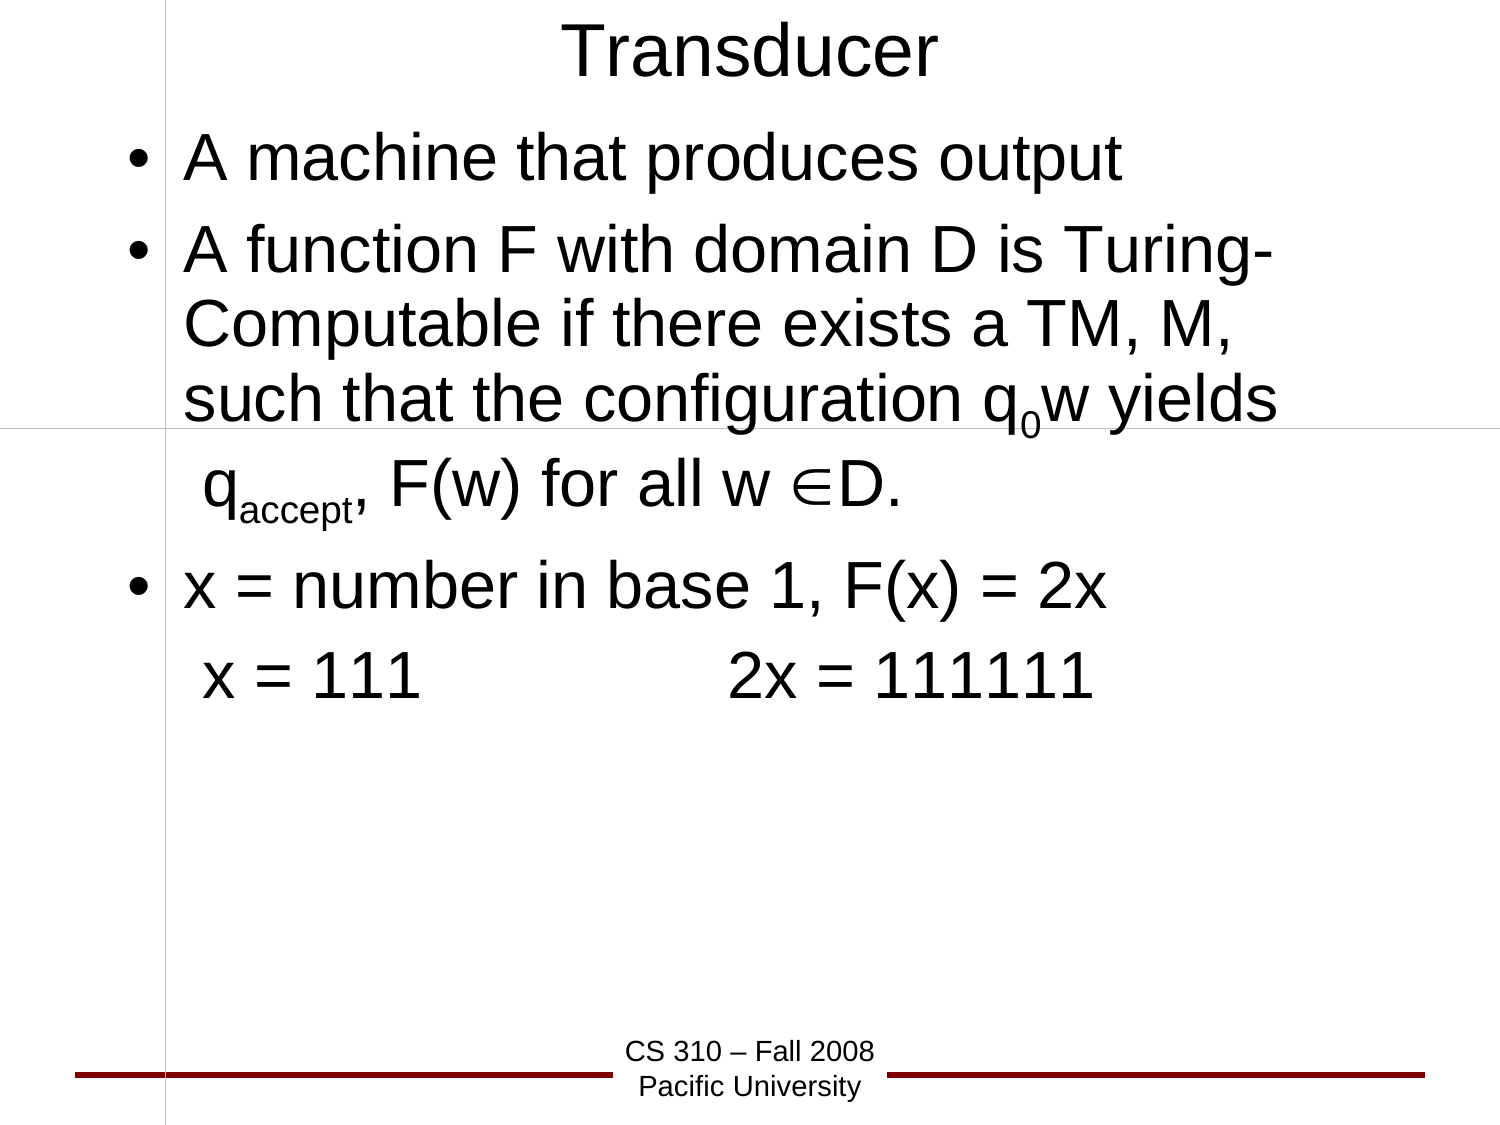

# Transducer
A machine that produces output
A function F with domain D is Turing-Computable if there exists a TM, M, such that the configuration q0w yields
 qaccept, F(w) for all w D.
x = number in base 1, F(x) = 2x
x = 111 		2x = 111111